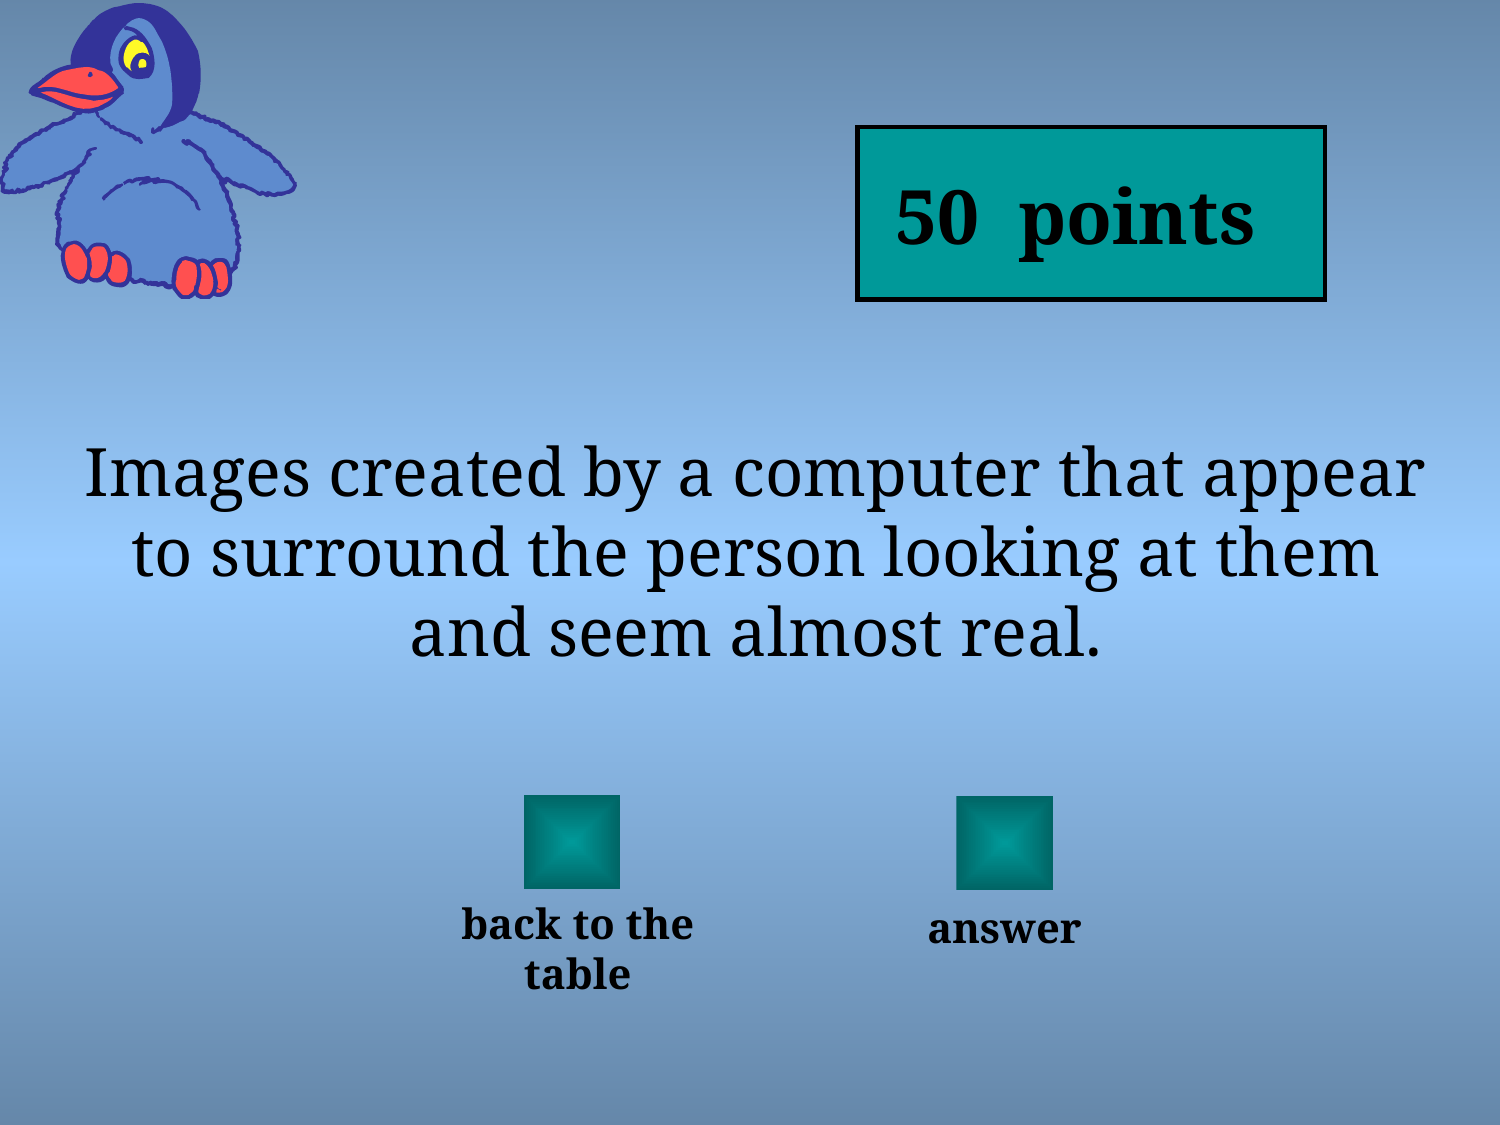

50 points
Images created by a computer that appear to surround the person looking at them and seem almost real.
back to the table
answer